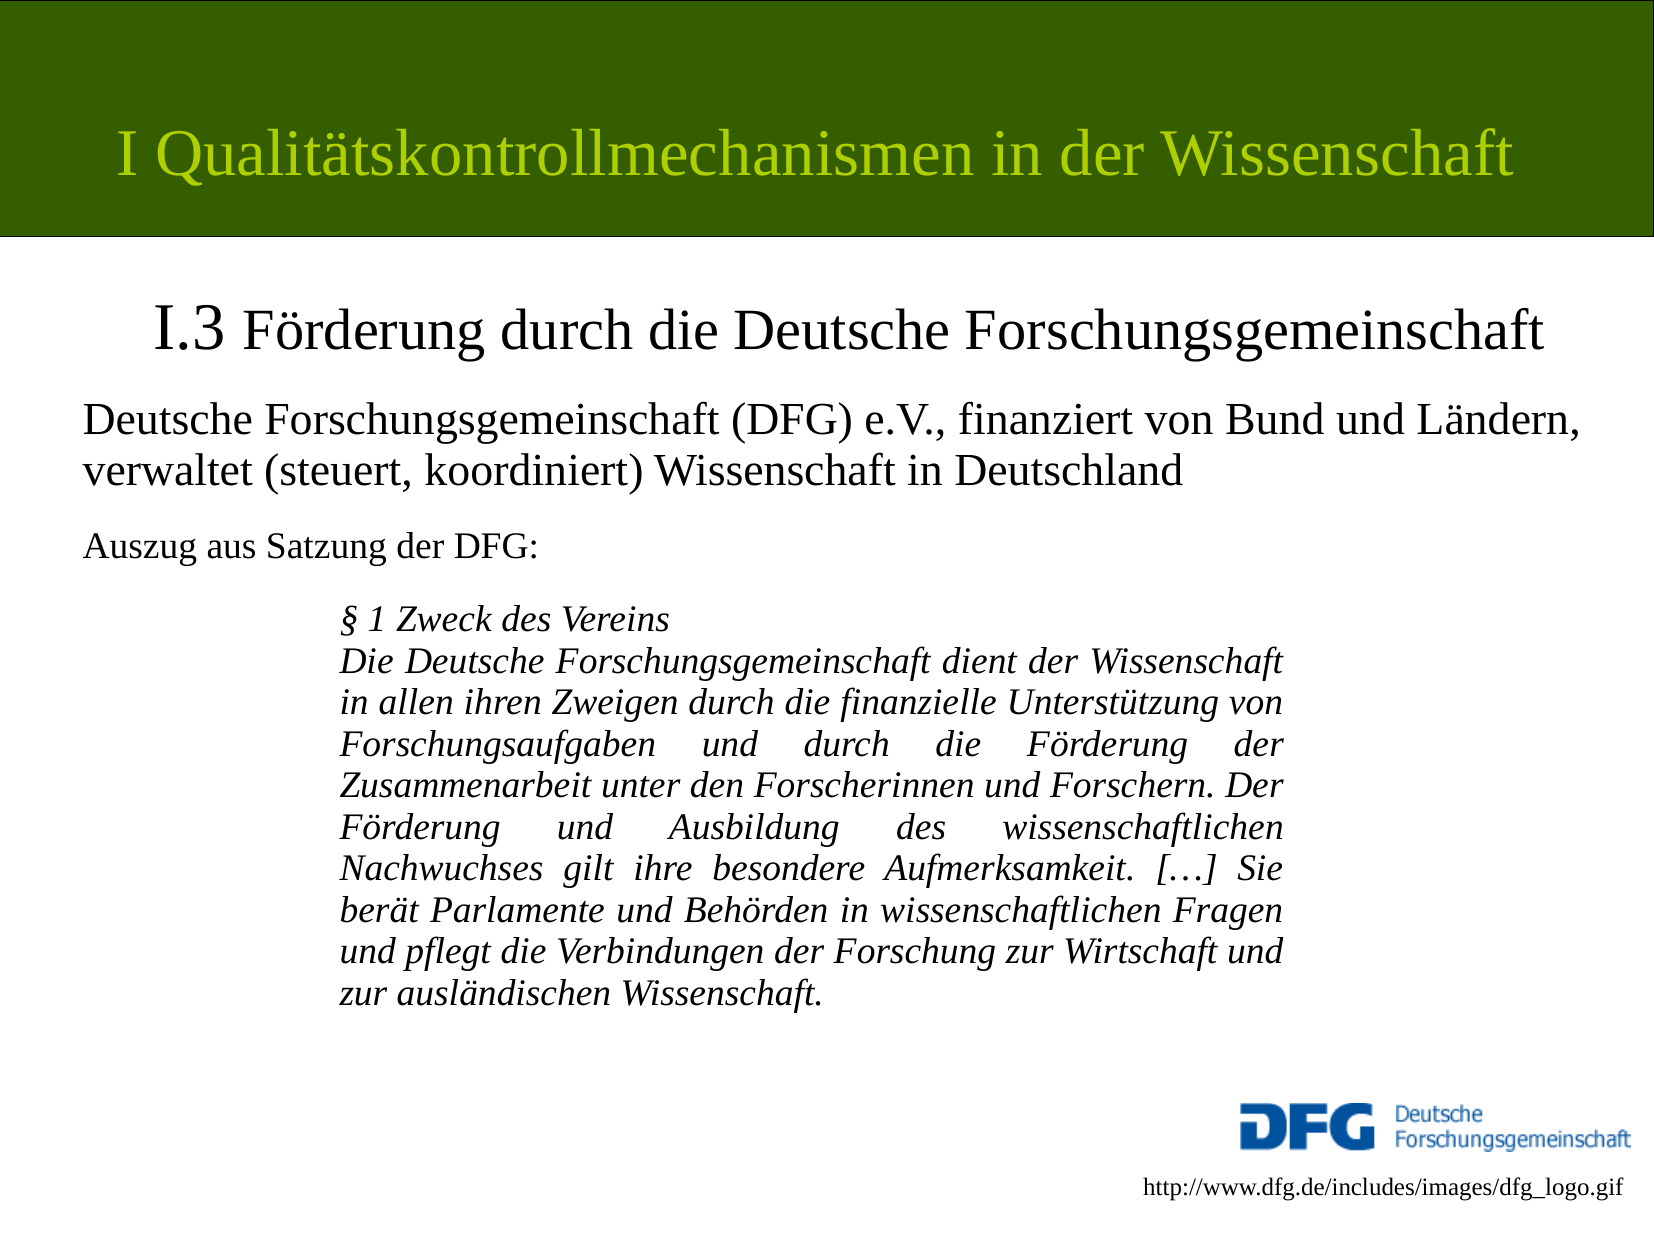

# I Qualitätskontrollmechanismen in der Wissenschaft
I.3 Förderung durch die Deutsche Forschungsgemeinschaft
Deutsche Forschungsgemeinschaft (DFG) e.V., finanziert von Bund und Ländern, verwaltet (steuert, koordiniert) Wissenschaft in Deutschland
Auszug aus Satzung der DFG:
http://www.dfg.de/includes/images/dfg_logo.gif
| § 1 Zweck des Vereins Die Deutsche Forschungsgemeinschaft dient der Wissenschaft in allen ihren Zweigen durch die finanzielle Unterstützung von Forschungsaufgaben und durch die Förderung der Zusammenarbeit unter den Forscherinnen und Forschern. Der Förderung und Ausbildung des wissenschaftlichen Nachwuchses gilt ihre besondere Aufmerksamkeit. […] Sie berät Parlamente und Behörden in wissenschaftlichen Fragen und pflegt die Verbindungen der Forschung zur Wirtschaft und zur ausländischen Wissenschaft. |
| --- |